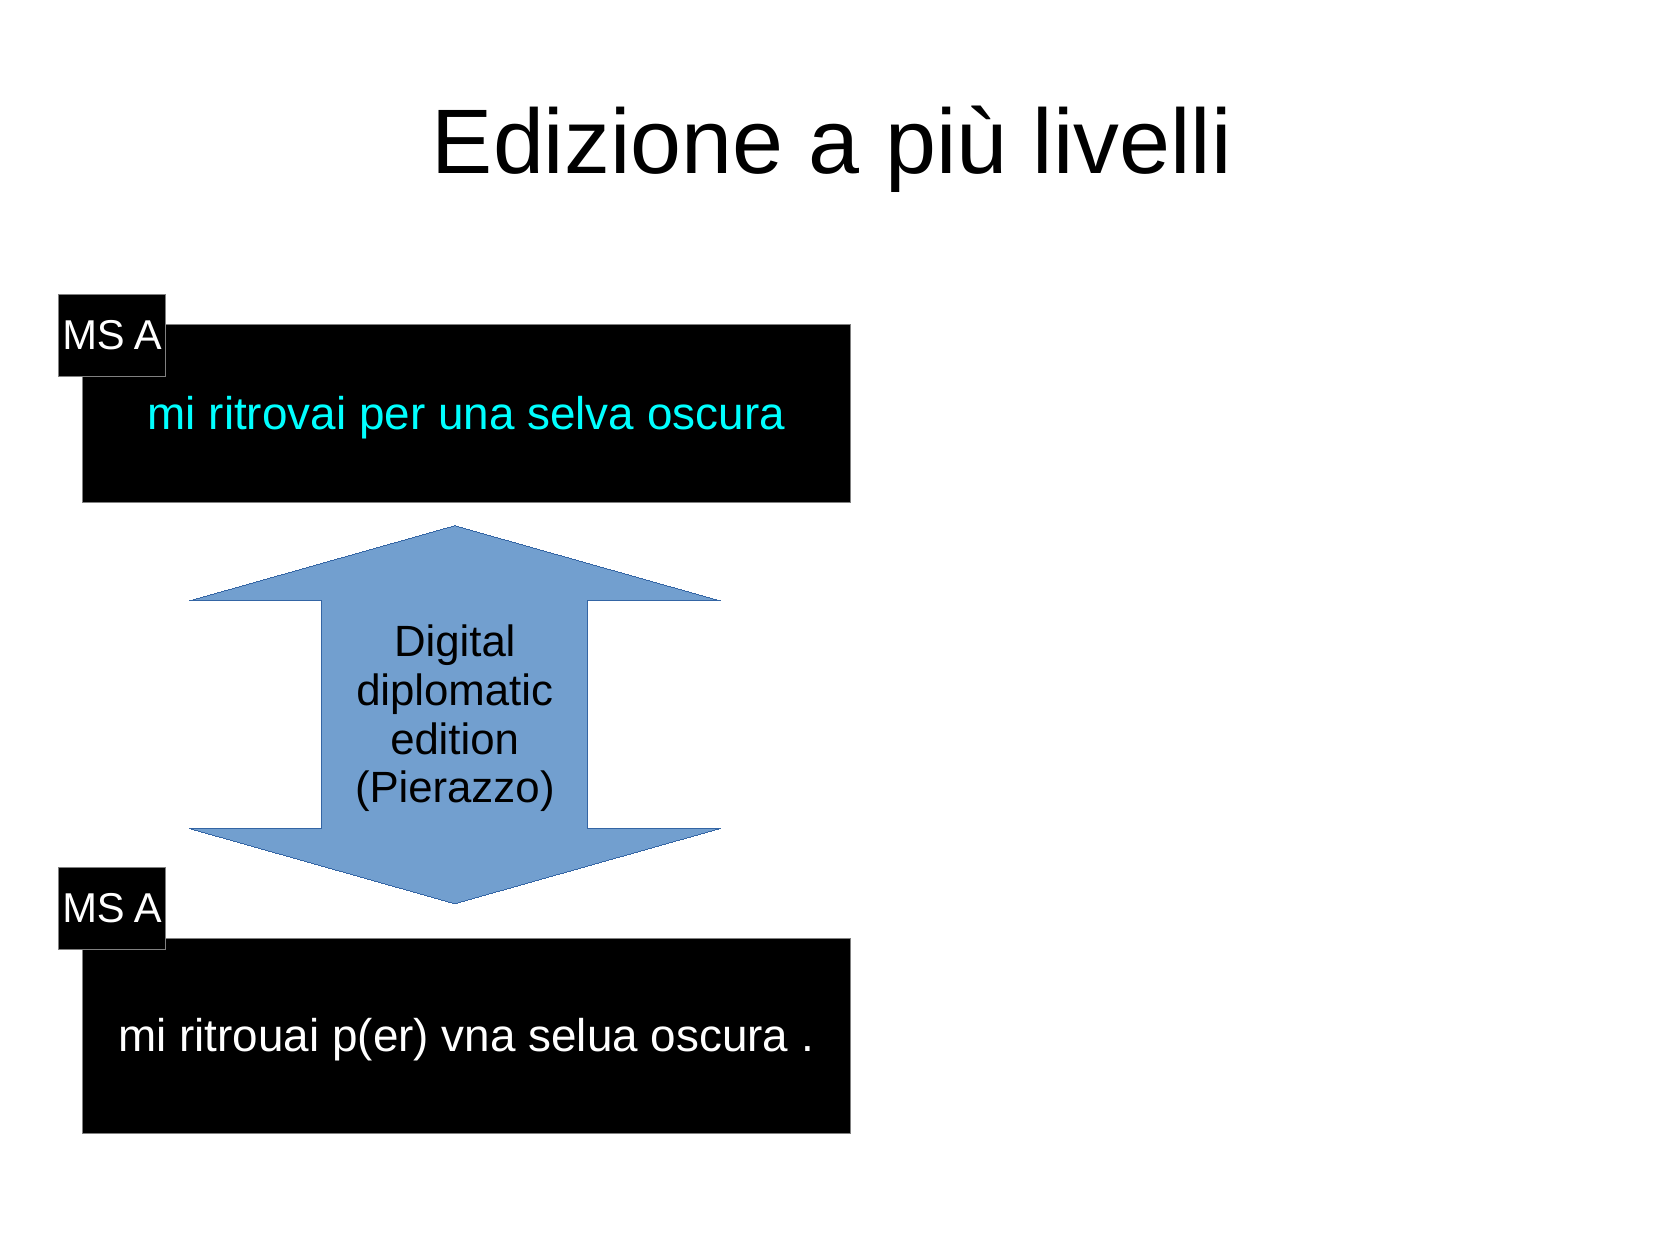

# Edizione a più livelli
MS A
mi ritrovai per una selva oscura
Digital
diplomatic
edition
(Pierazzo)
MS A
mi ritrouai p(er) vna selua oscura .